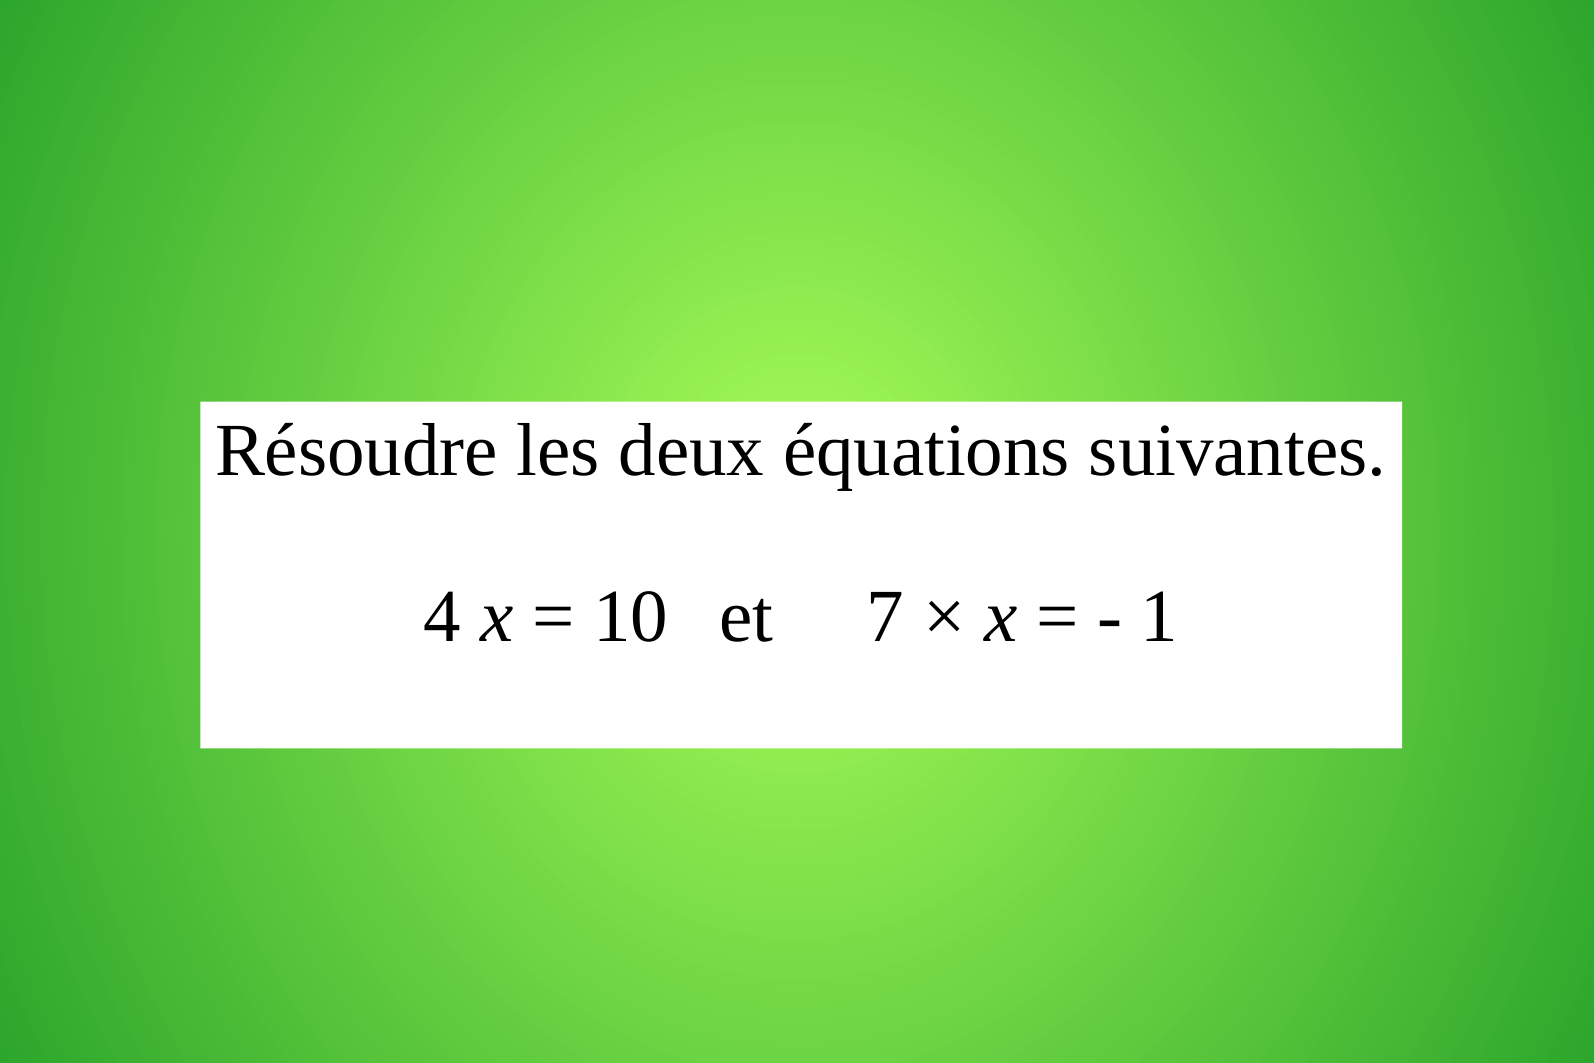

Résoudre les deux équations suivantes.
4 x = 10	et		7 × x = - 1